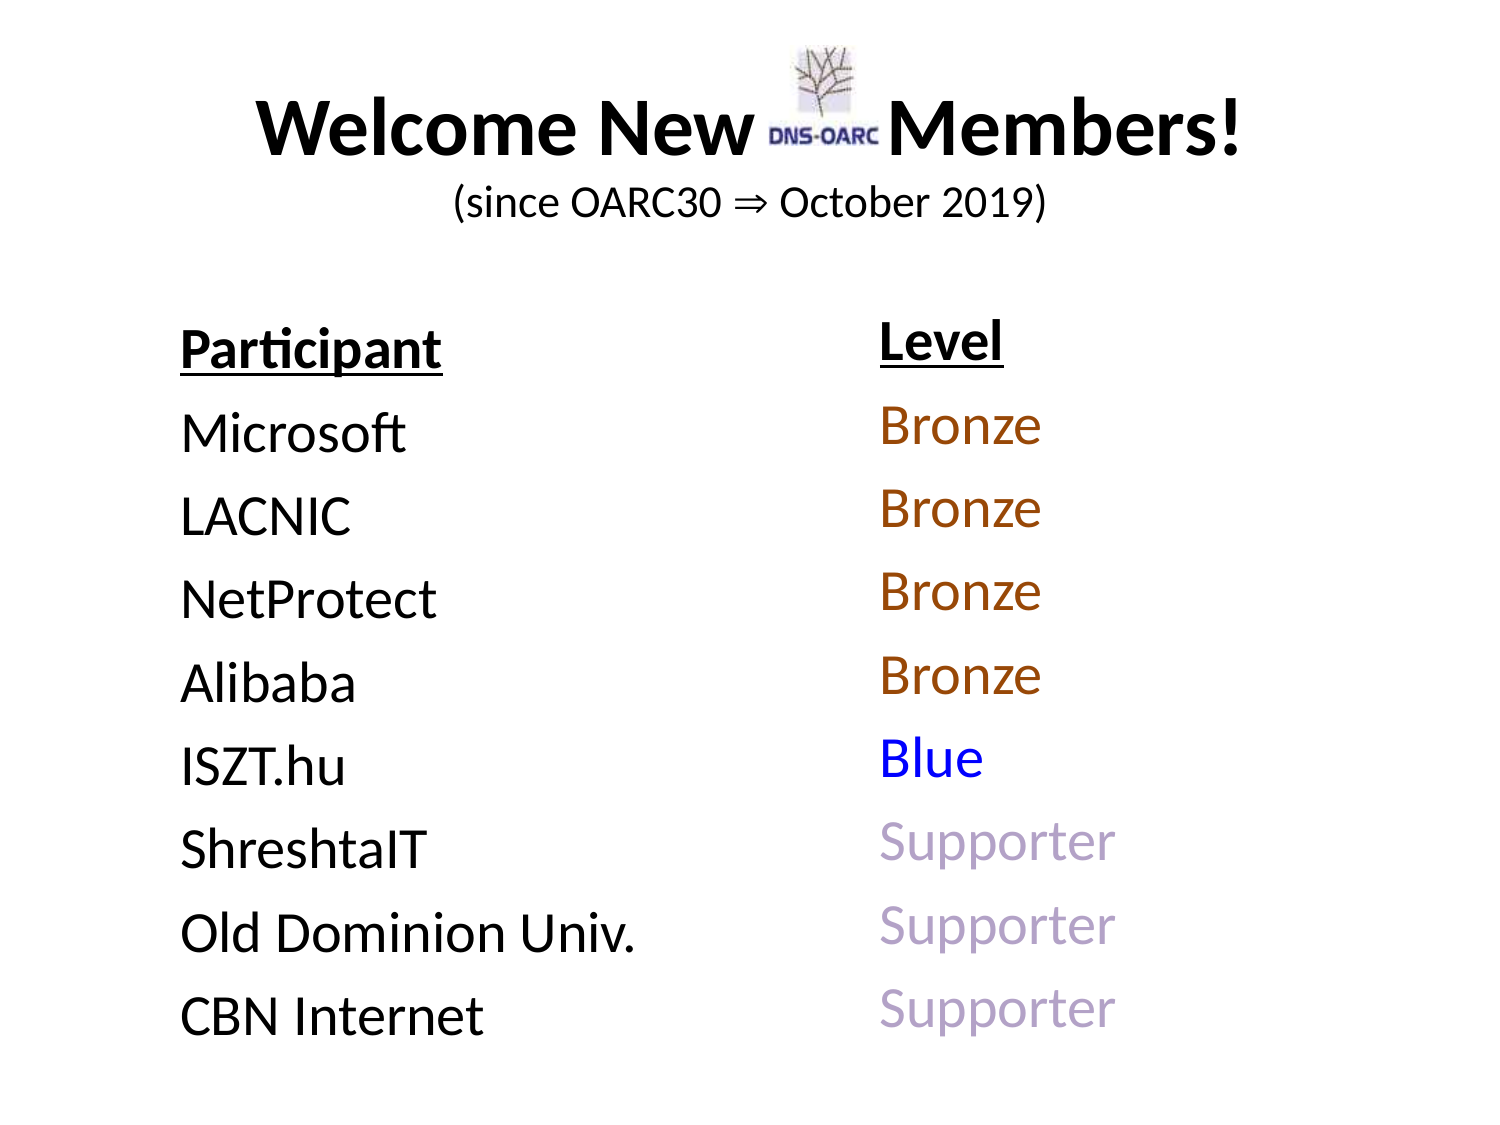

Welcome New Members!
(since OARC30 ⇒ October 2019)
# Level
 Bronze
 Bronze
 Bronze
 Bronze
 Blue
 Supporter
 Supporter
 Supporter
Participant
Microsoft
LACNIC
NetProtect
Alibaba
ISZT.hu
ShreshtaIT
Old Dominion Univ.
CBN Internet